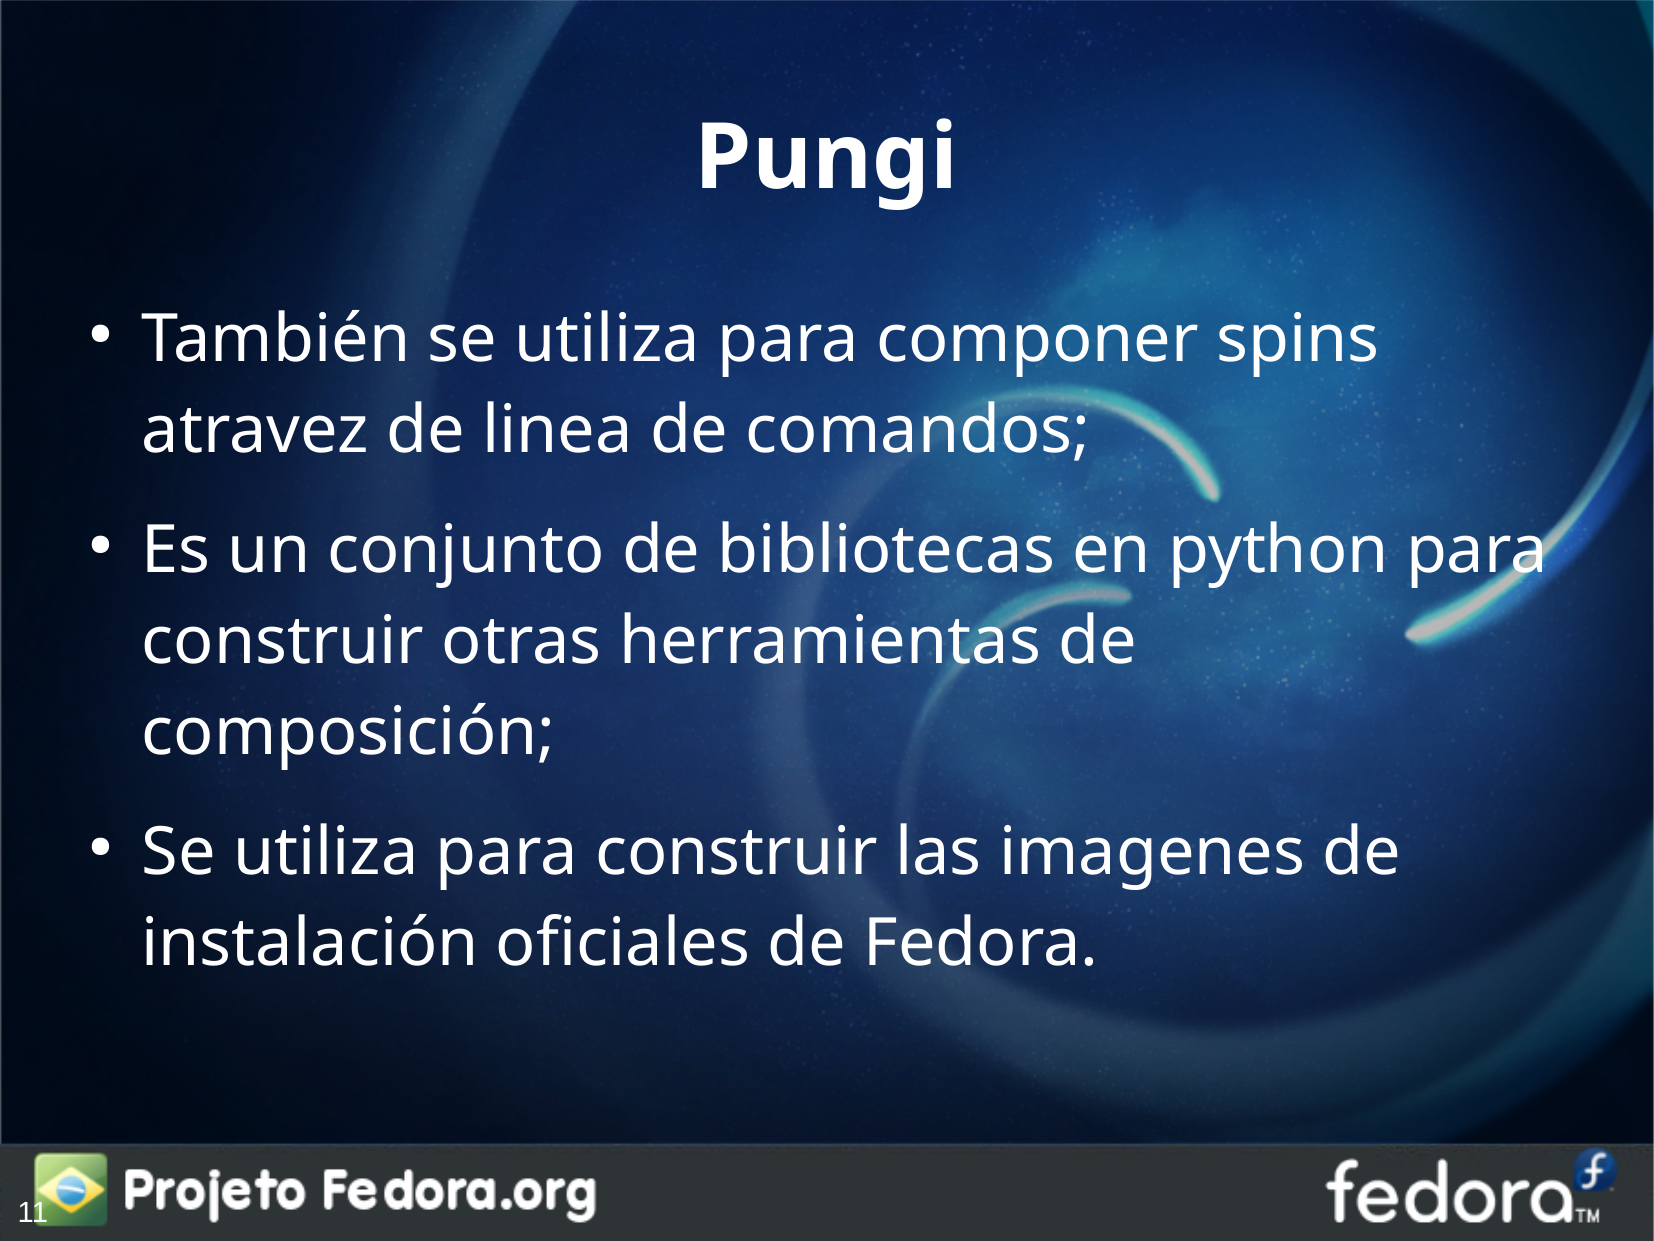

# Pungi
También se utiliza para componer spins atravez de linea de comandos;
Es un conjunto de bibliotecas en python para construir otras herramientas de composición;
Se utiliza para construir las imagenes de instalación oficiales de Fedora.
11